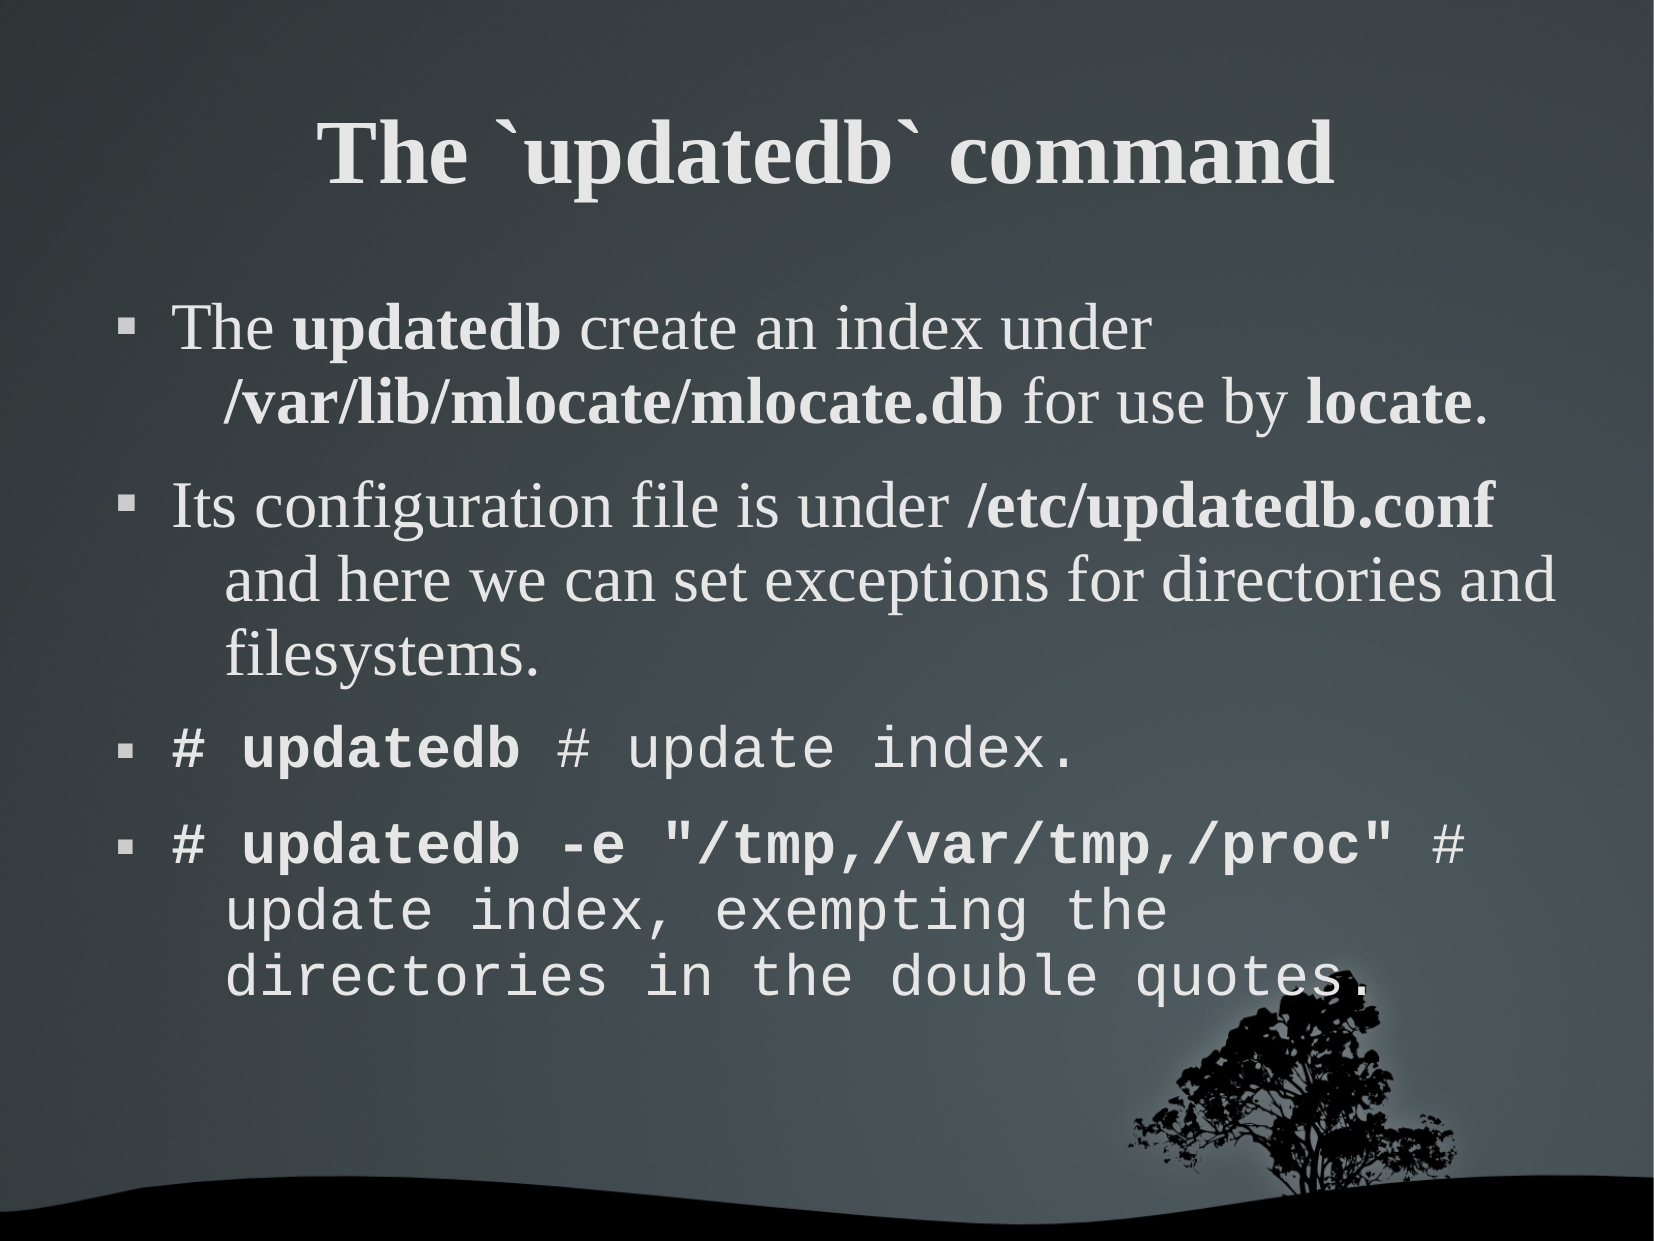

# The `updatedb` command
The updatedb create an index under /var/lib/mlocate/mlocate.db for use by locate.
Its configuration file is under /etc/updatedb.conf and here we can set exceptions for directories and filesystems.
# updatedb # update index.
# updatedb -e "/tmp,/var/tmp,/proc" # update index, exempting the directories in the double quotes.